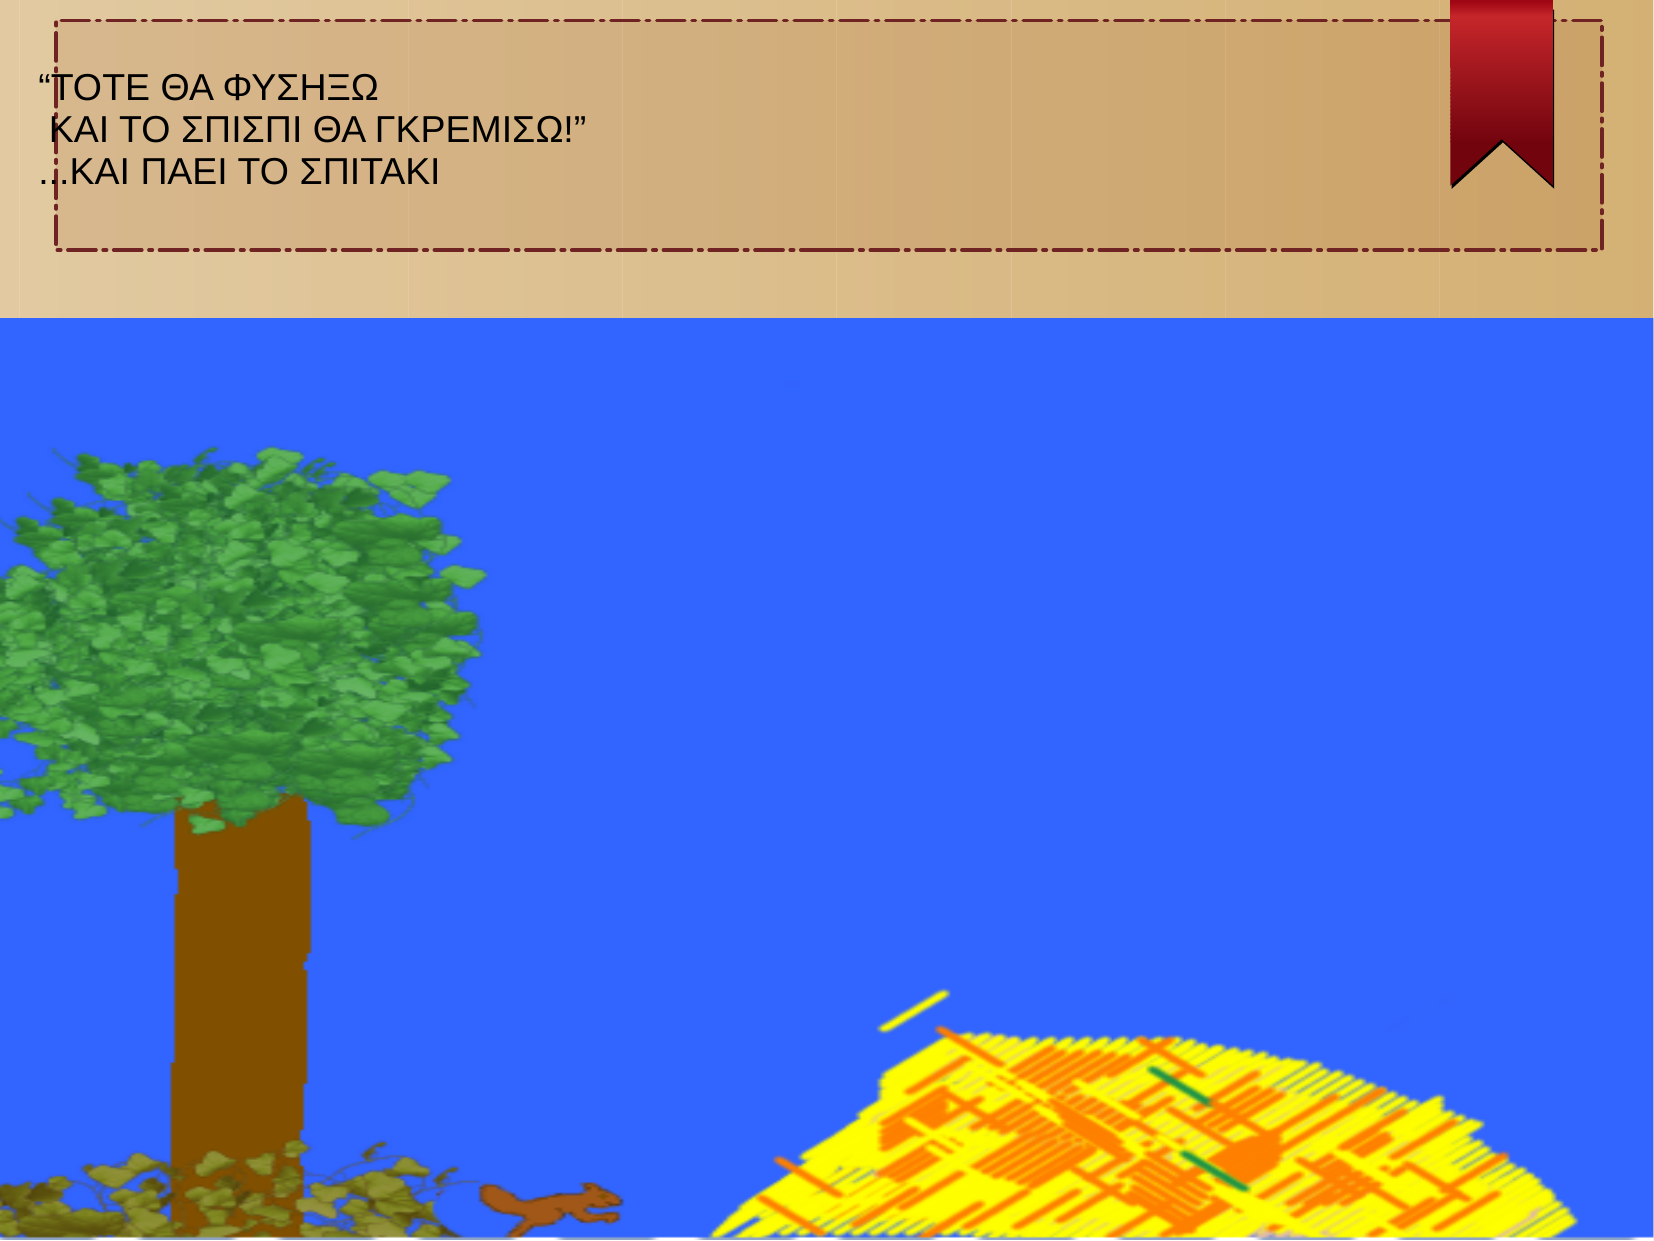

“ΤΟΤΕ ΘΑ ΦΥΣΗΞΩ
 ΚΑΙ ΤΟ ΣΠΙΣΠΙ ΘΑ ΓΚΡΕΜΙΣΩ!”
...ΚΑΙ ΠΑΕΙ ΤΟ ΣΠΙΤΑΚΙ